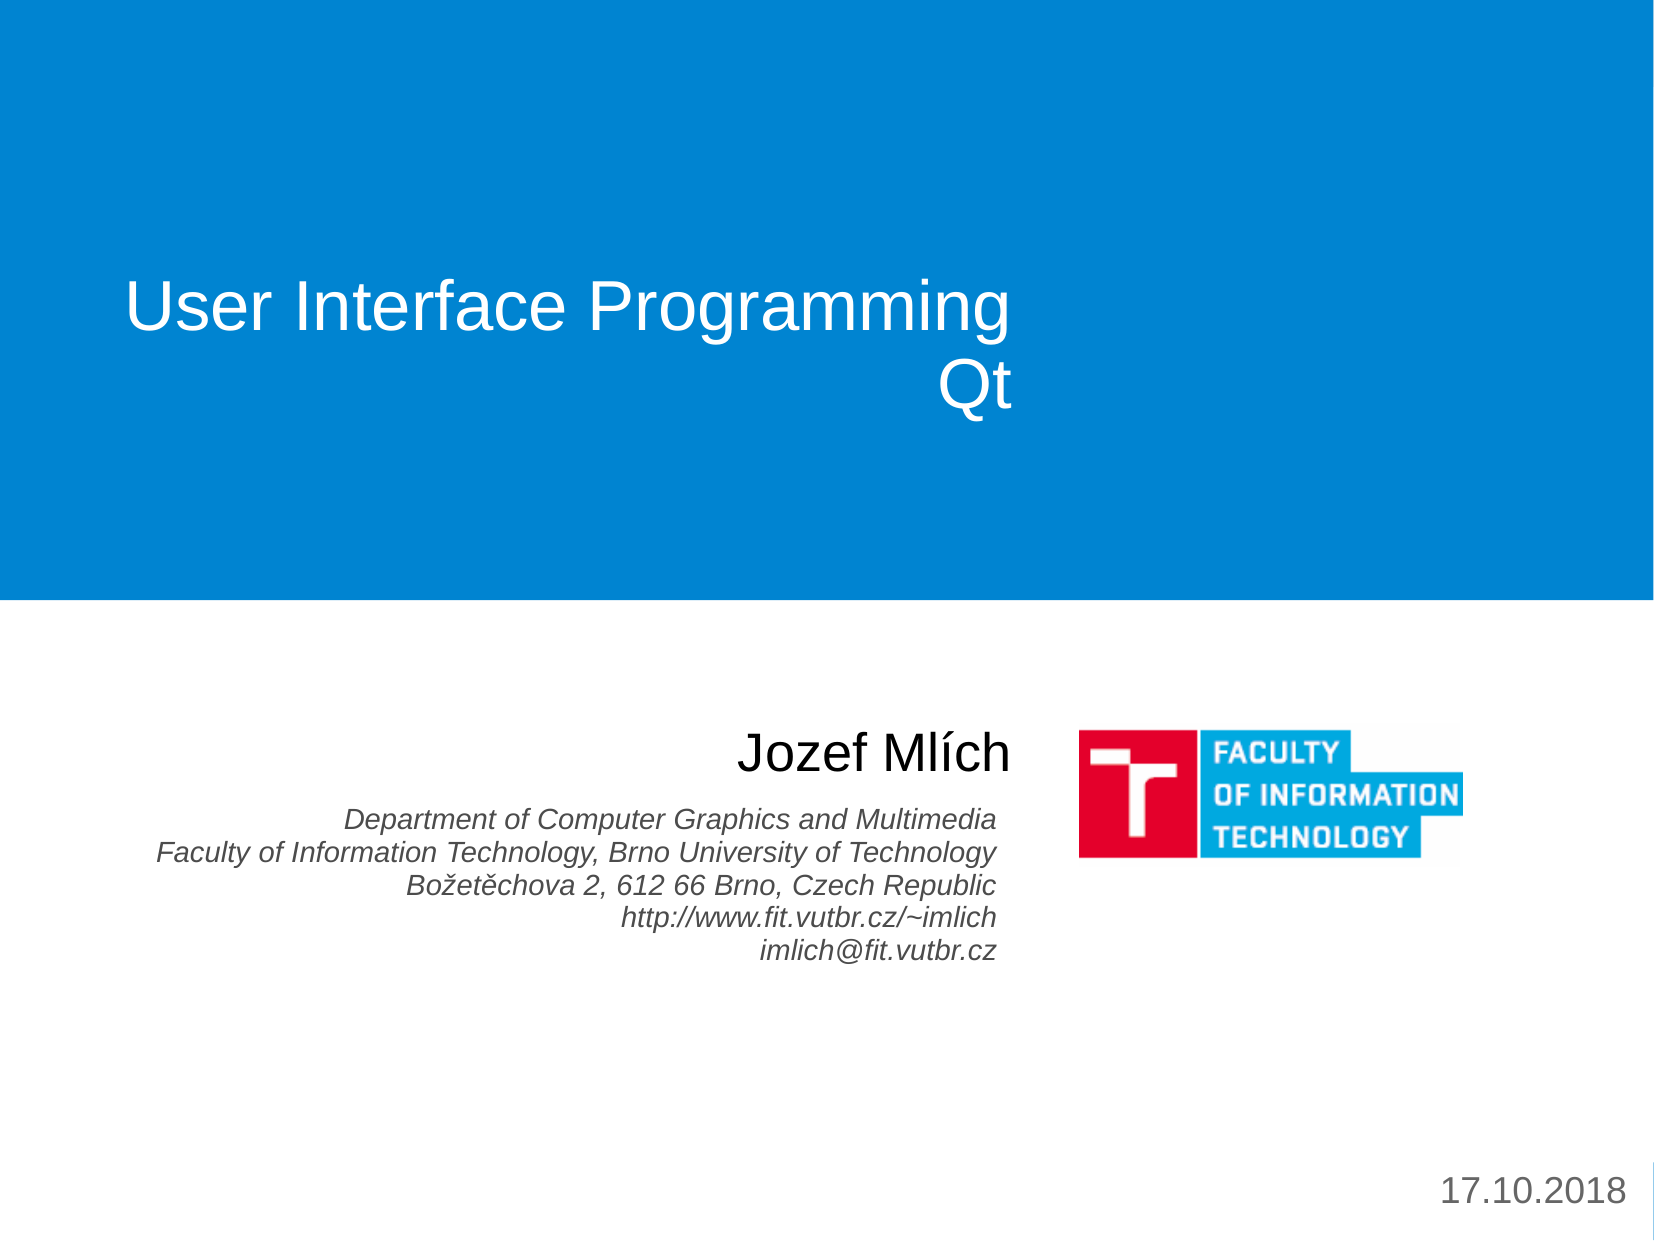

# User Interface Programming Qt
Jozef Mlích
Department of Computer Graphics and Multimedia
Faculty of Information Technology, Brno University of Technology
Božetěchova 2, 612 66 Brno, Czech Republic
http://www.fit.vutbr.cz/~imlich
imlich@fit.vutbr.cz
17.10.2018